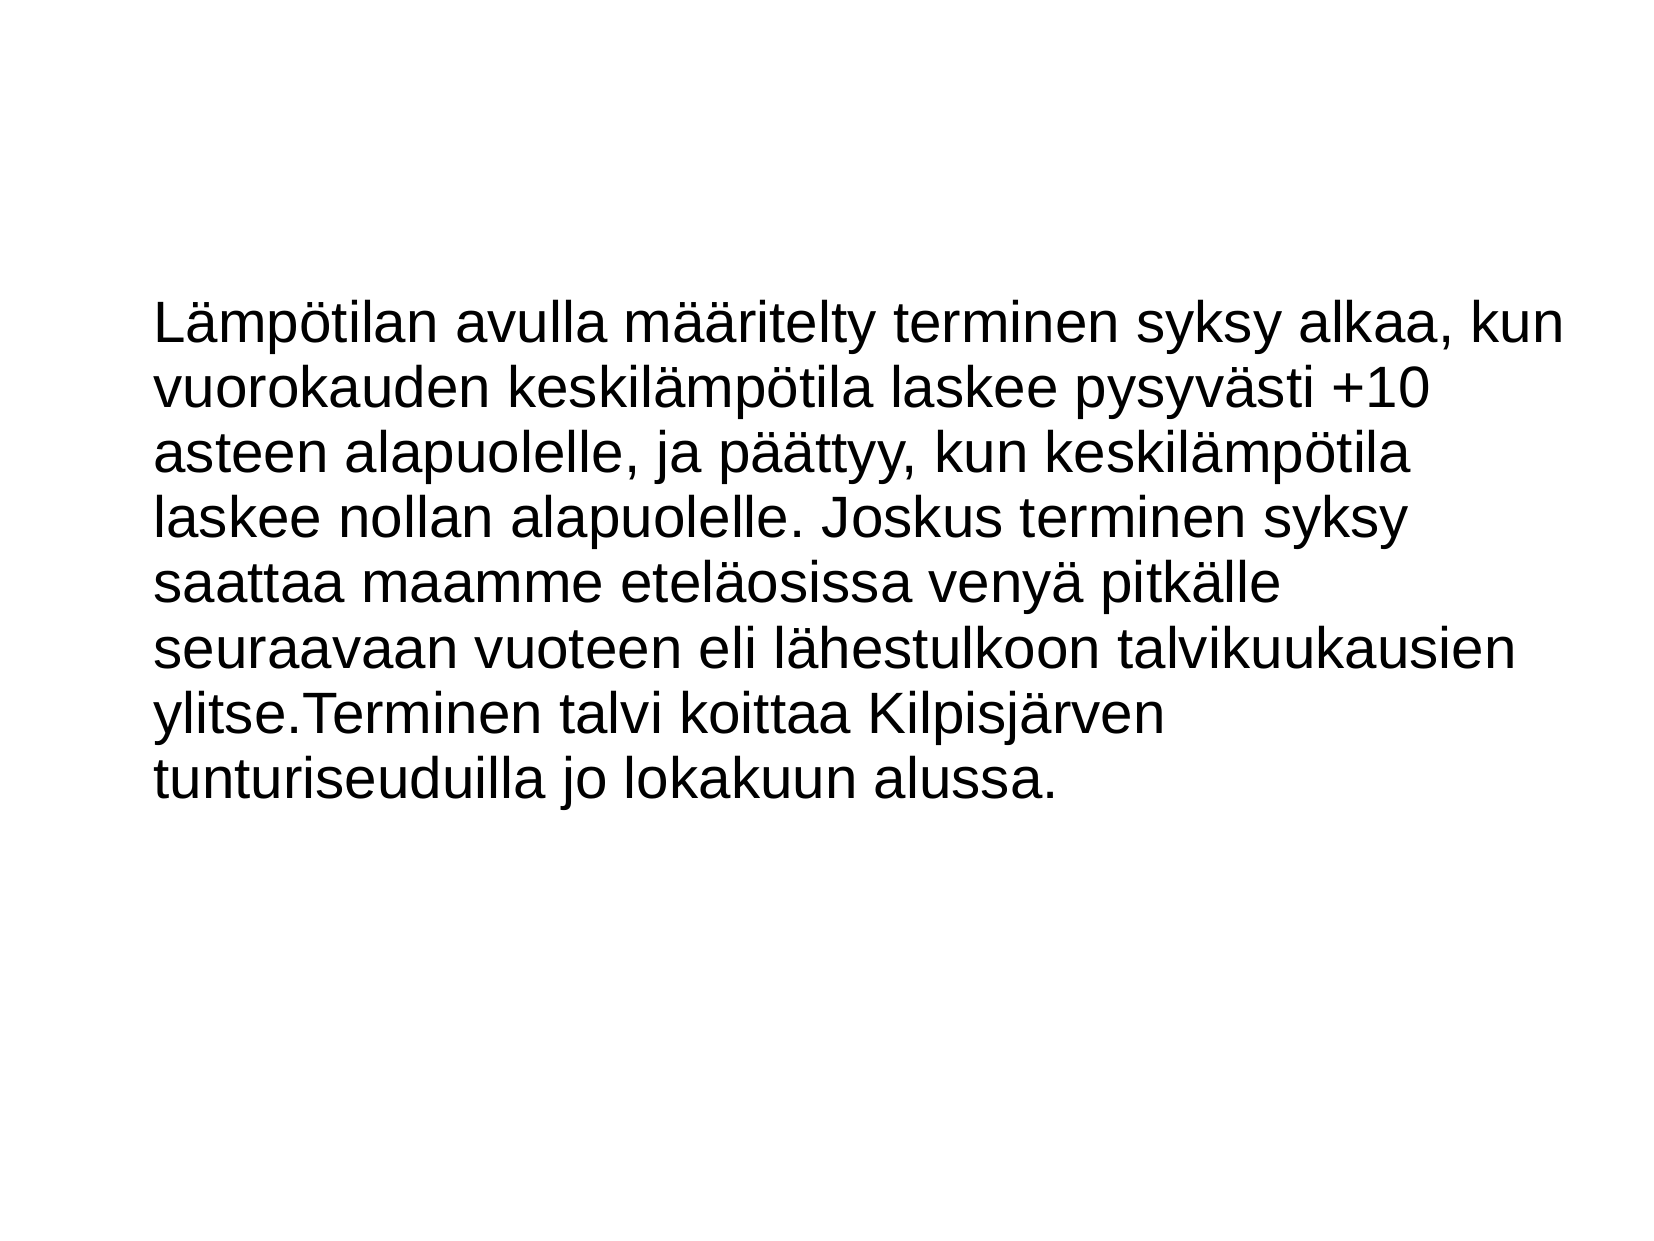

# Lämpötilan avulla määritelty terminen syksy alkaa, kun vuorokauden keskilämpötila laskee pysyvästi +10 asteen alapuolelle, ja päättyy, kun keskilämpötila laskee nollan alapuolelle. Joskus terminen syksy saattaa maamme eteläosissa venyä pitkälle seuraavaan vuoteen eli lähestulkoon talvikuukausien ylitse.Terminen talvi koittaa Kilpisjärven tunturiseuduilla jo lokakuun alussa.